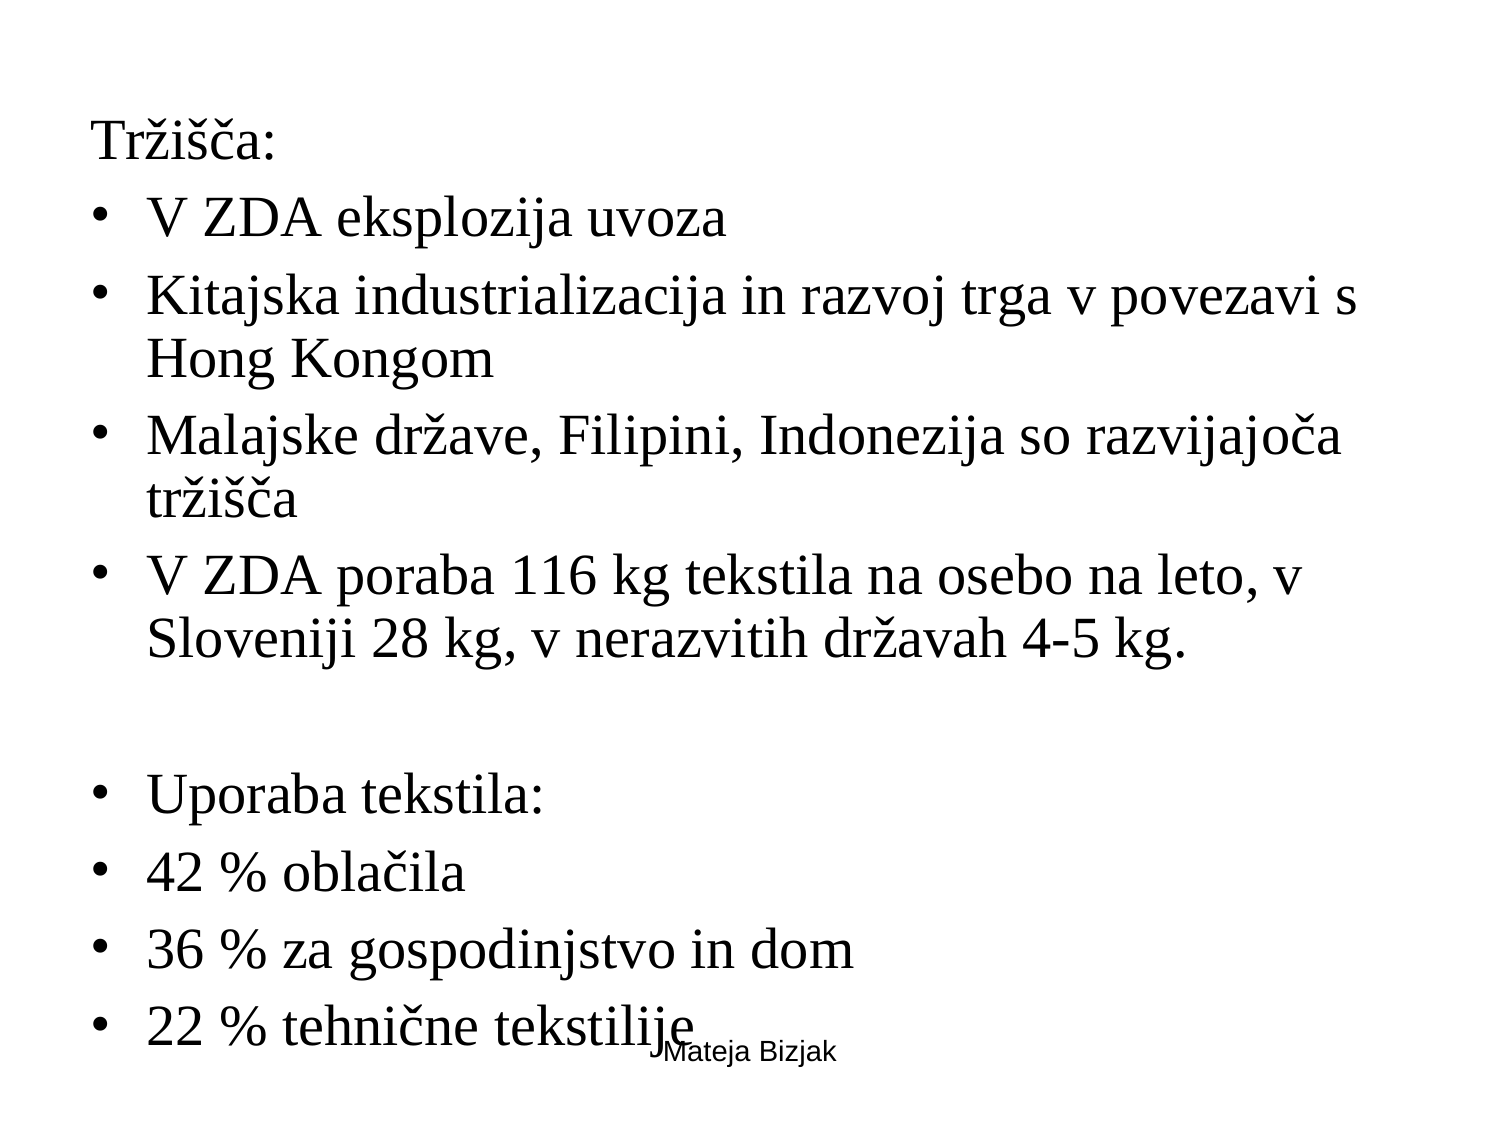

# Tržišča:
V ZDA eksplozija uvoza
Kitajska industrializacija in razvoj trga v povezavi s Hong Kongom
Malajske države, Filipini, Indonezija so razvijajoča tržišča
V ZDA poraba 116 kg tekstila na osebo na leto, v Sloveniji 28 kg, v nerazvitih državah 4-5 kg.
Uporaba tekstila:
42 % oblačila
36 % za gospodinjstvo in dom
22 % tehnične tekstilije
Mateja Bizjak